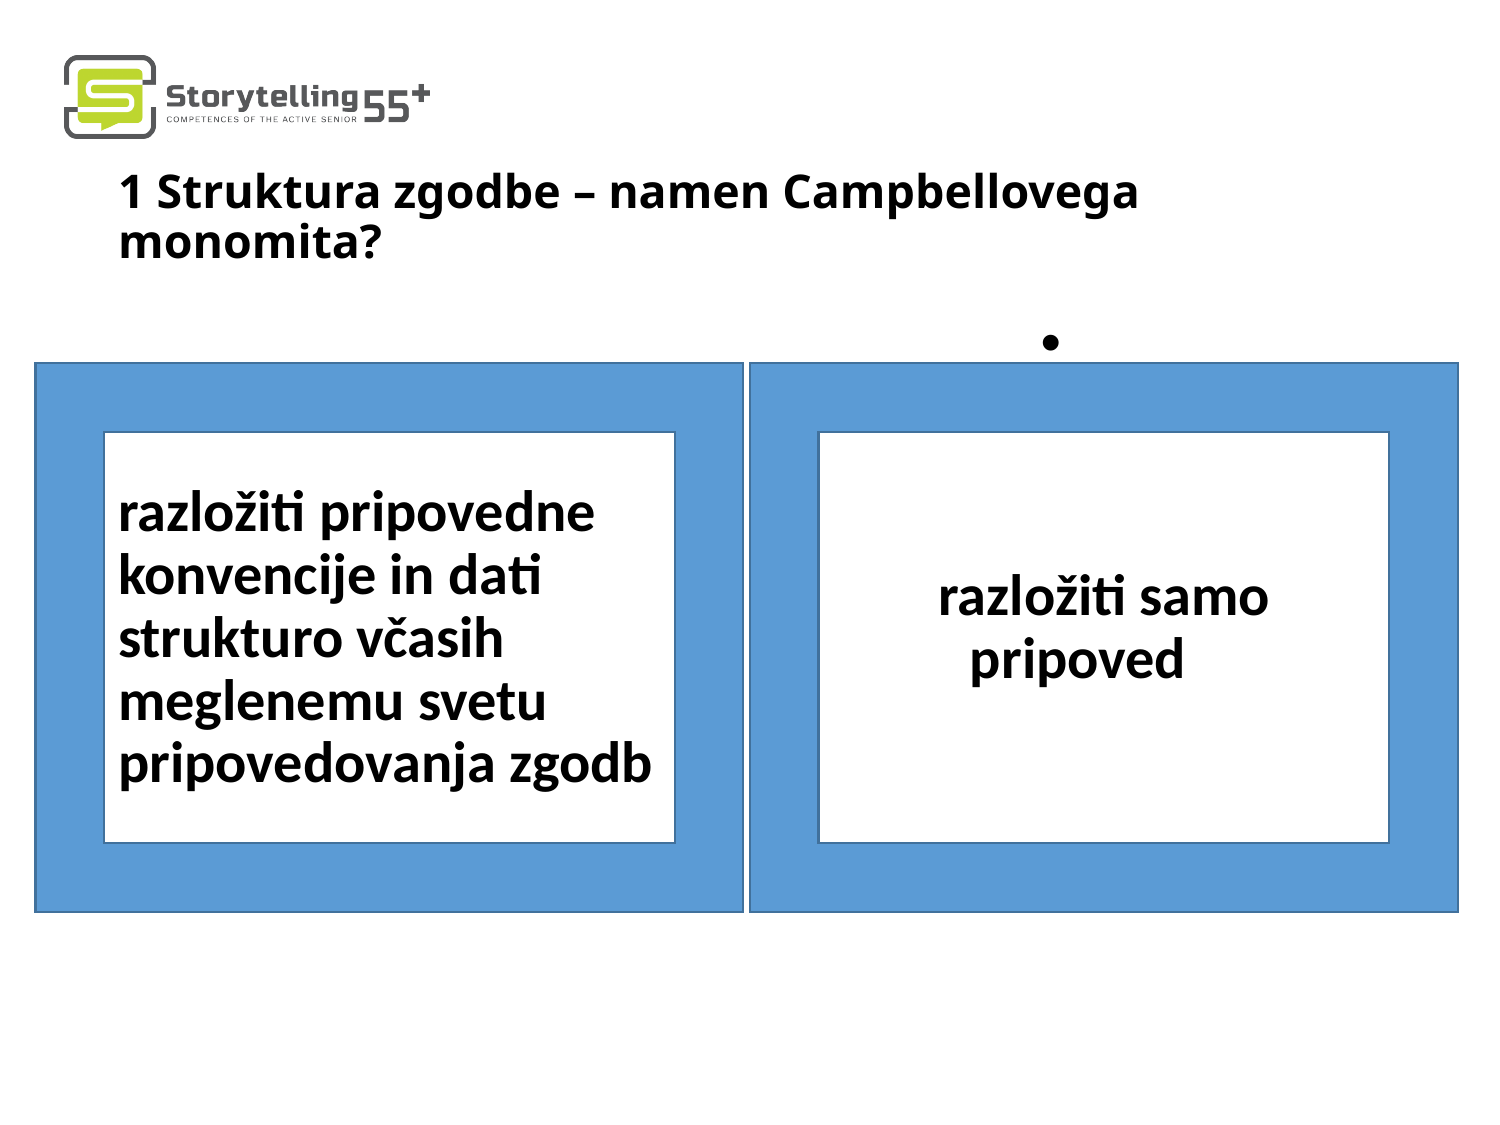

# 1 Struktura zgodbe – namen Campbellovega monomita?
razložiti pripovedne konvencije in dati strukturo včasih meglenemu svetu pripovedovanja zgodb
 razložiti samo pripoved